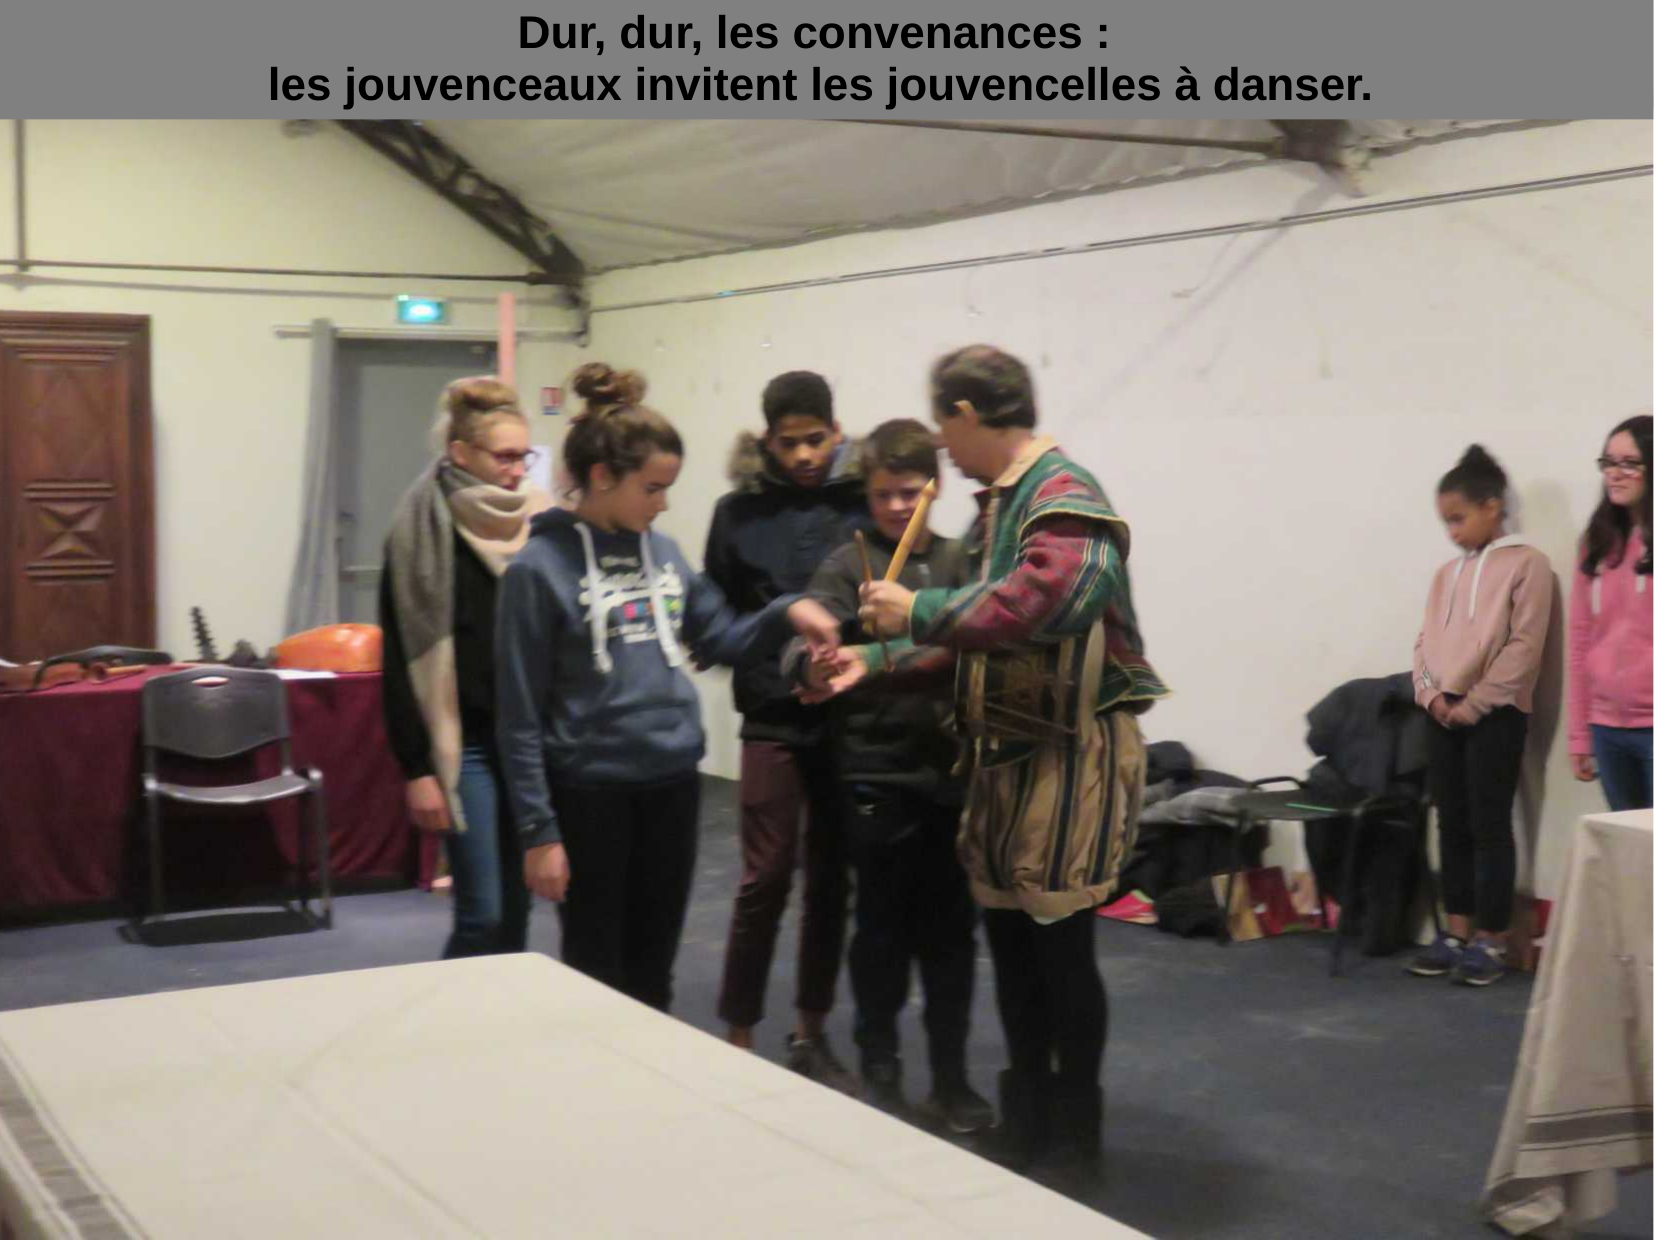

Dur, dur, les convenances :
les jouvenceaux invitent les jouvencelles à danser.